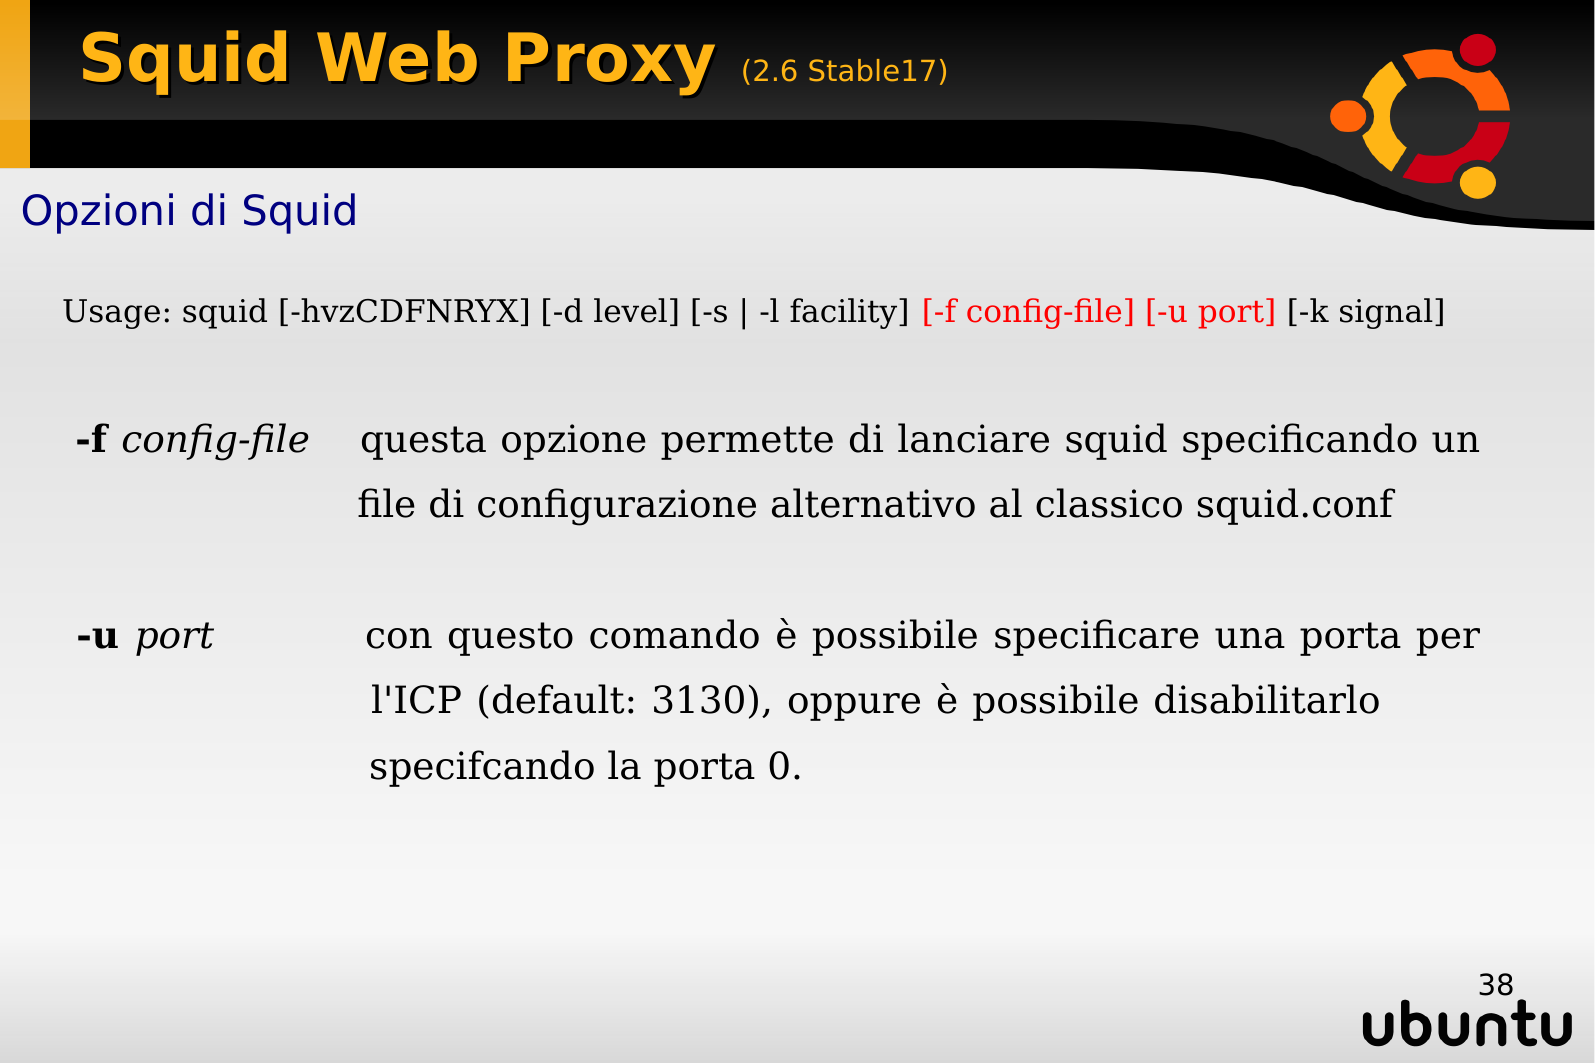

Squid Web Proxy (2.6 Stable17)
Opzioni di Squid
Usage: squid [-hvzCDFNRYX] [-d level] [-s | -l facility] [-f config-file] [-u port] [-k signal]
 -f config-file	questa opzione permette di lanciare squid specificando un 				file di configurazione alternativo al classico squid.conf
 -u port 		con questo comando è possibile specificare una porta per 				 l'ICP (default: 3130), oppure è possibile disabilitarlo 						 specifcando la porta 0.
38